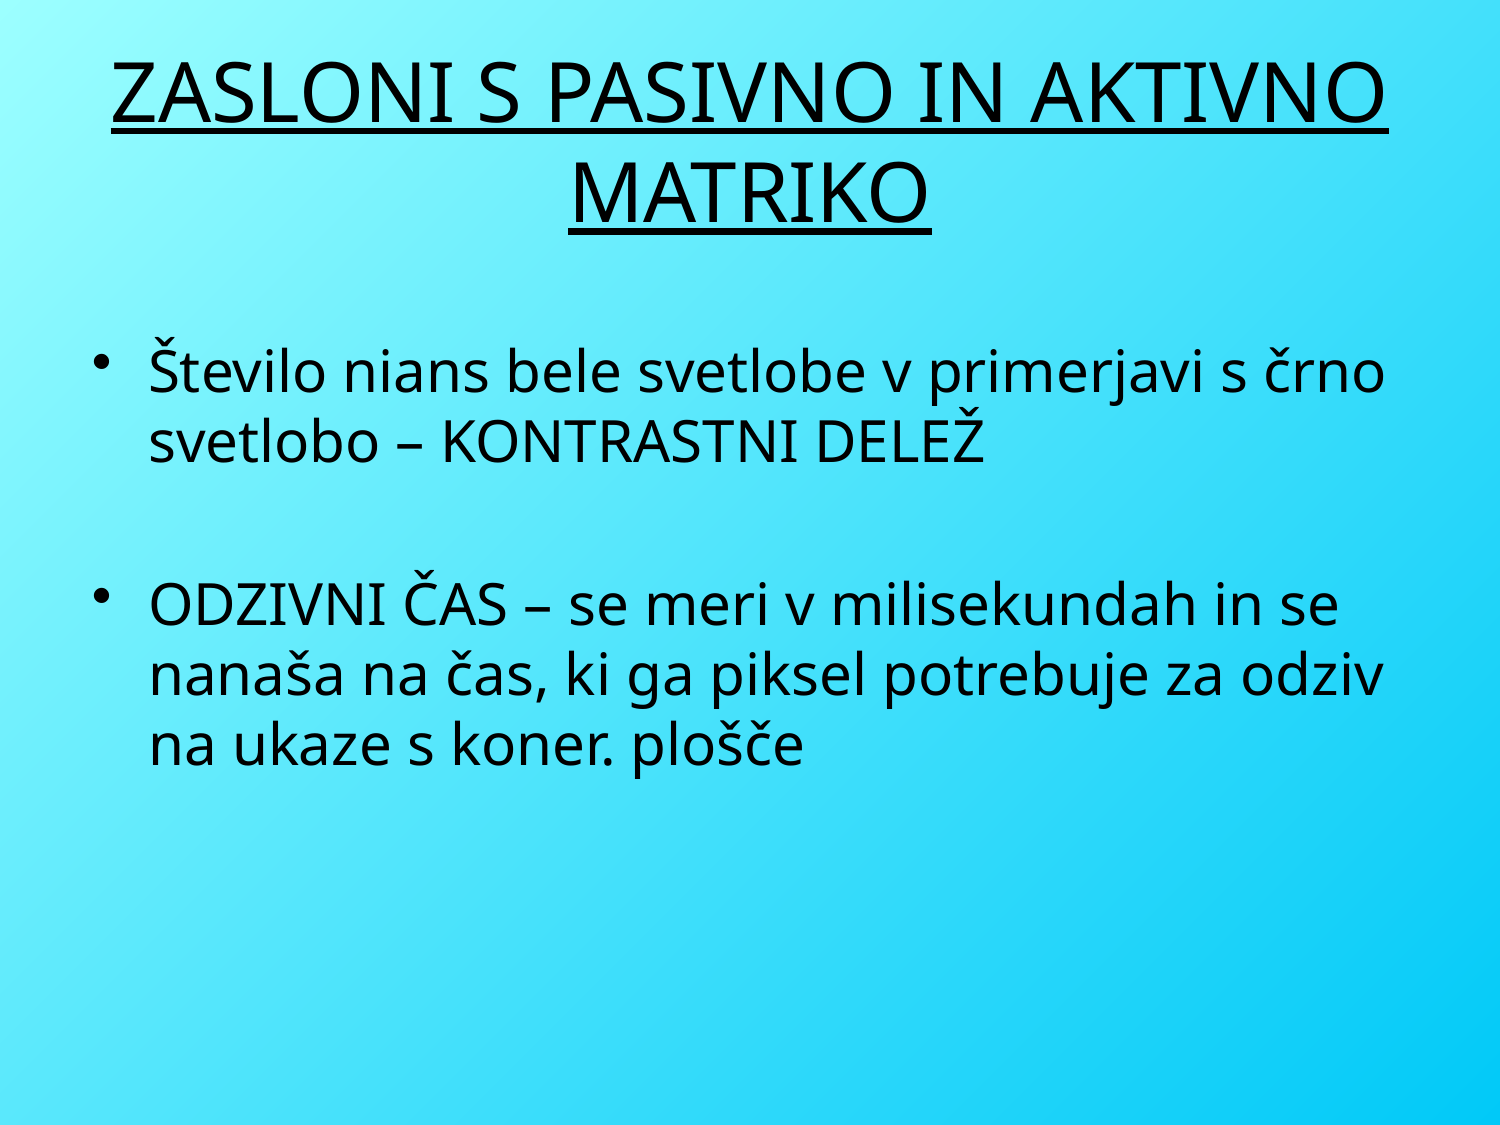

# ZASLONI S PASIVNO IN AKTIVNO MATRIKO
Število nians bele svetlobe v primerjavi s črno svetlobo – KONTRASTNI DELEŽ
ODZIVNI ČAS – se meri v milisekundah in se nanaša na čas, ki ga piksel potrebuje za odziv na ukaze s koner. plošče